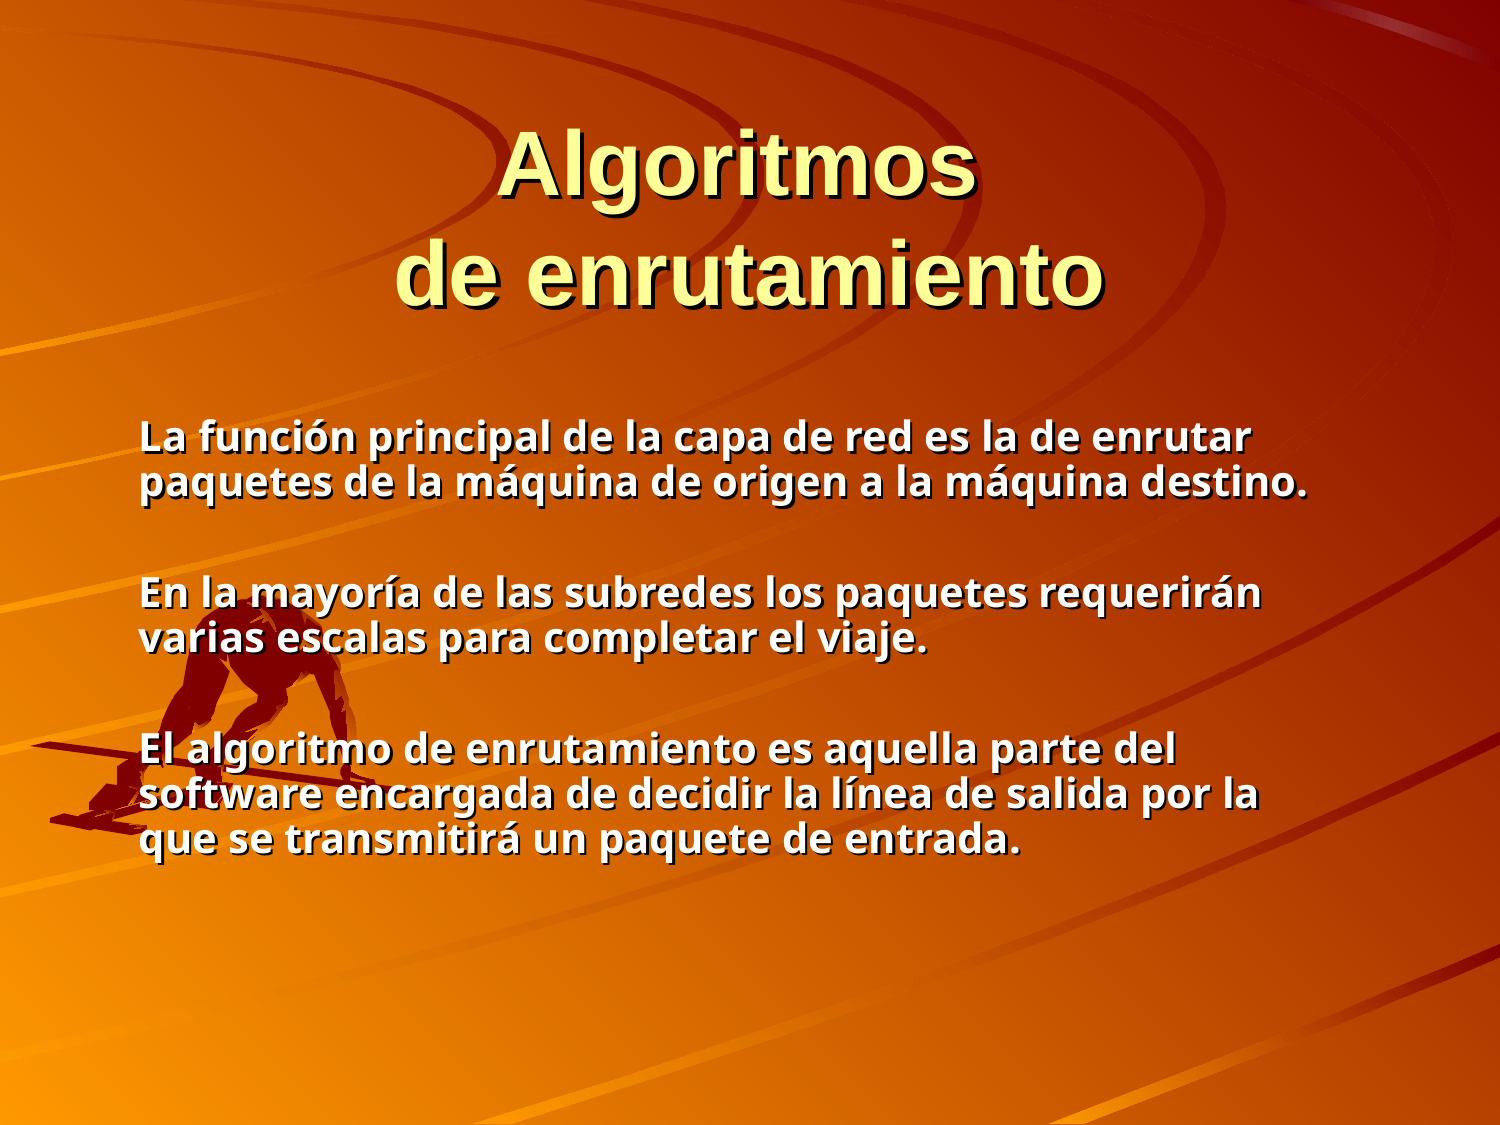

# Algoritmos de enrutamiento
La función principal de la capa de red es la de enrutar paquetes de la máquina de origen a la máquina destino.
En la mayoría de las subredes los paquetes requerirán varias escalas para completar el viaje.
El algoritmo de enrutamiento es aquella parte del software encargada de decidir la línea de salida por la que se transmitirá un paquete de entrada.